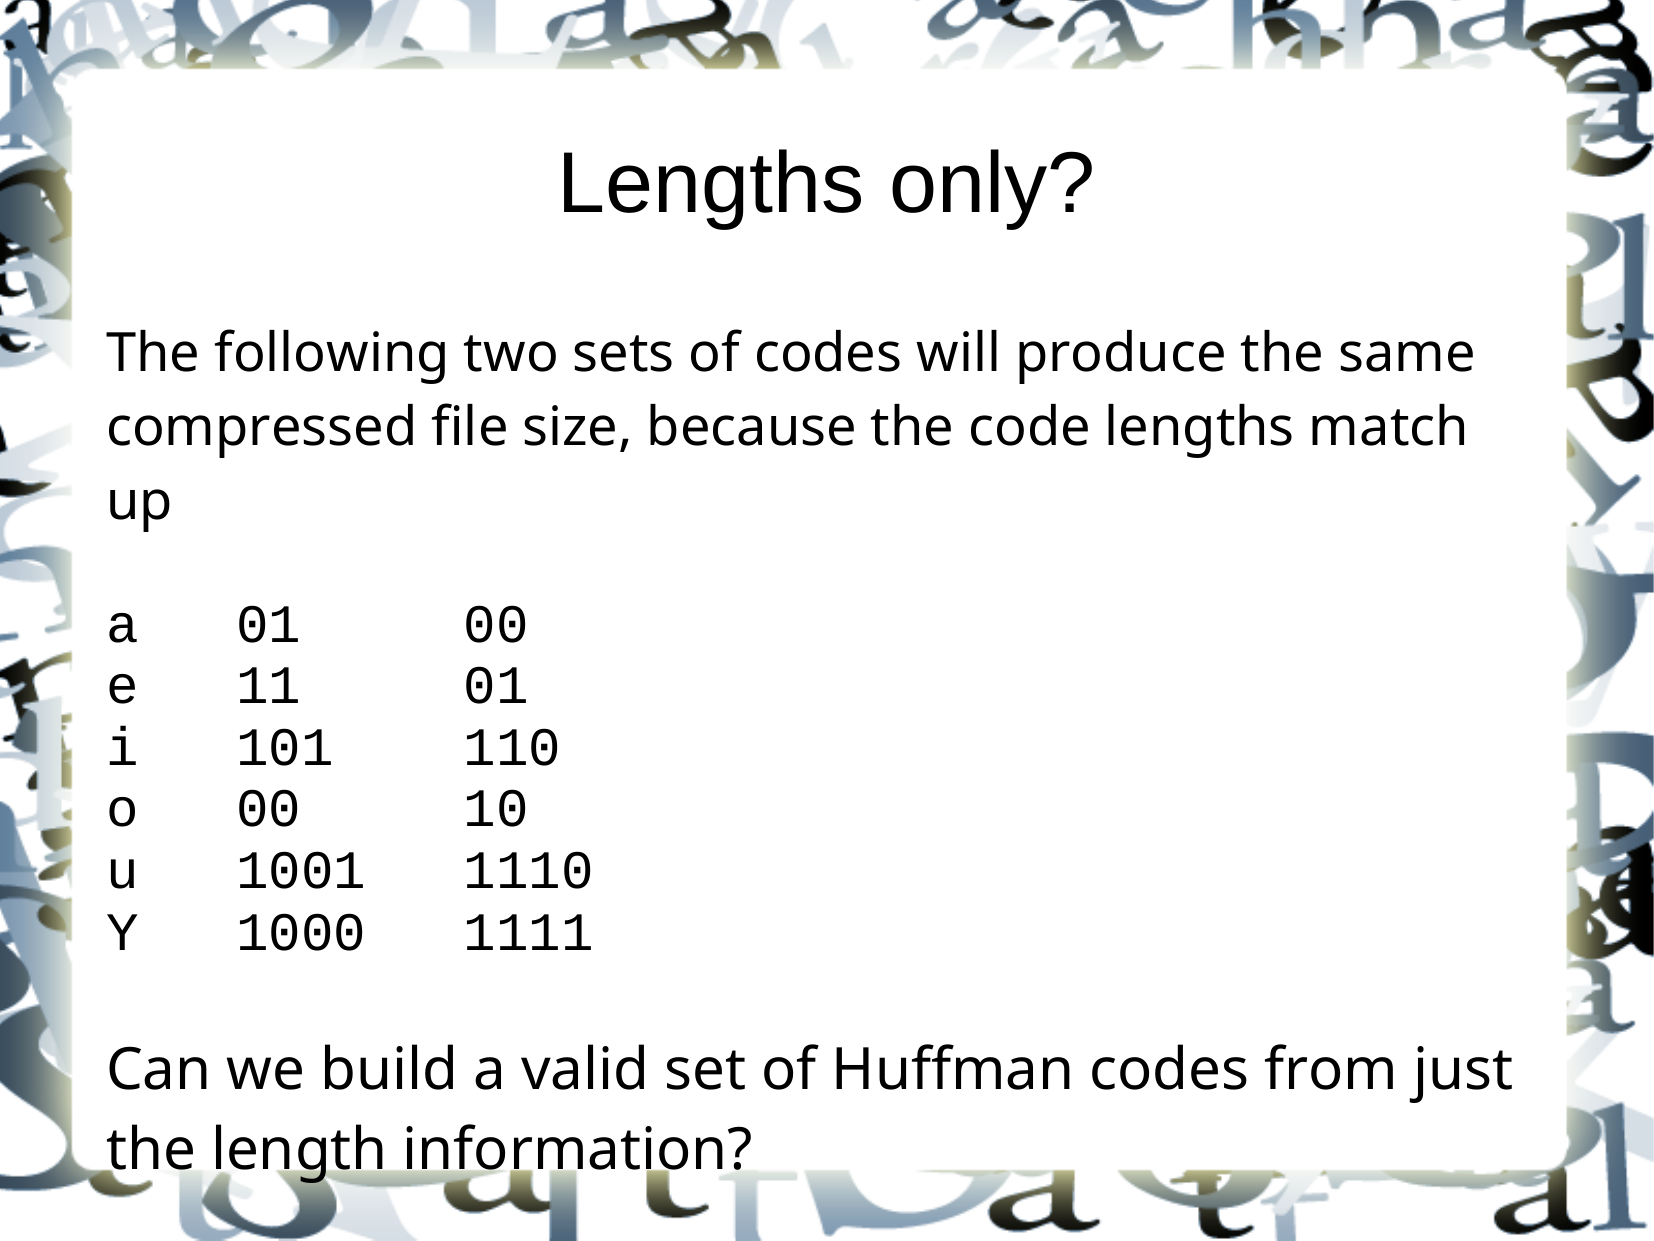

# Lengths only?
The following two sets of codes will produce the same compressed file size, because the code lengths match up
a 01 00
e 11 01
i 101 110
o 00 10
u 1001 1110
Y 1000 1111
Can we build a valid set of Huffman codes from just the length information?